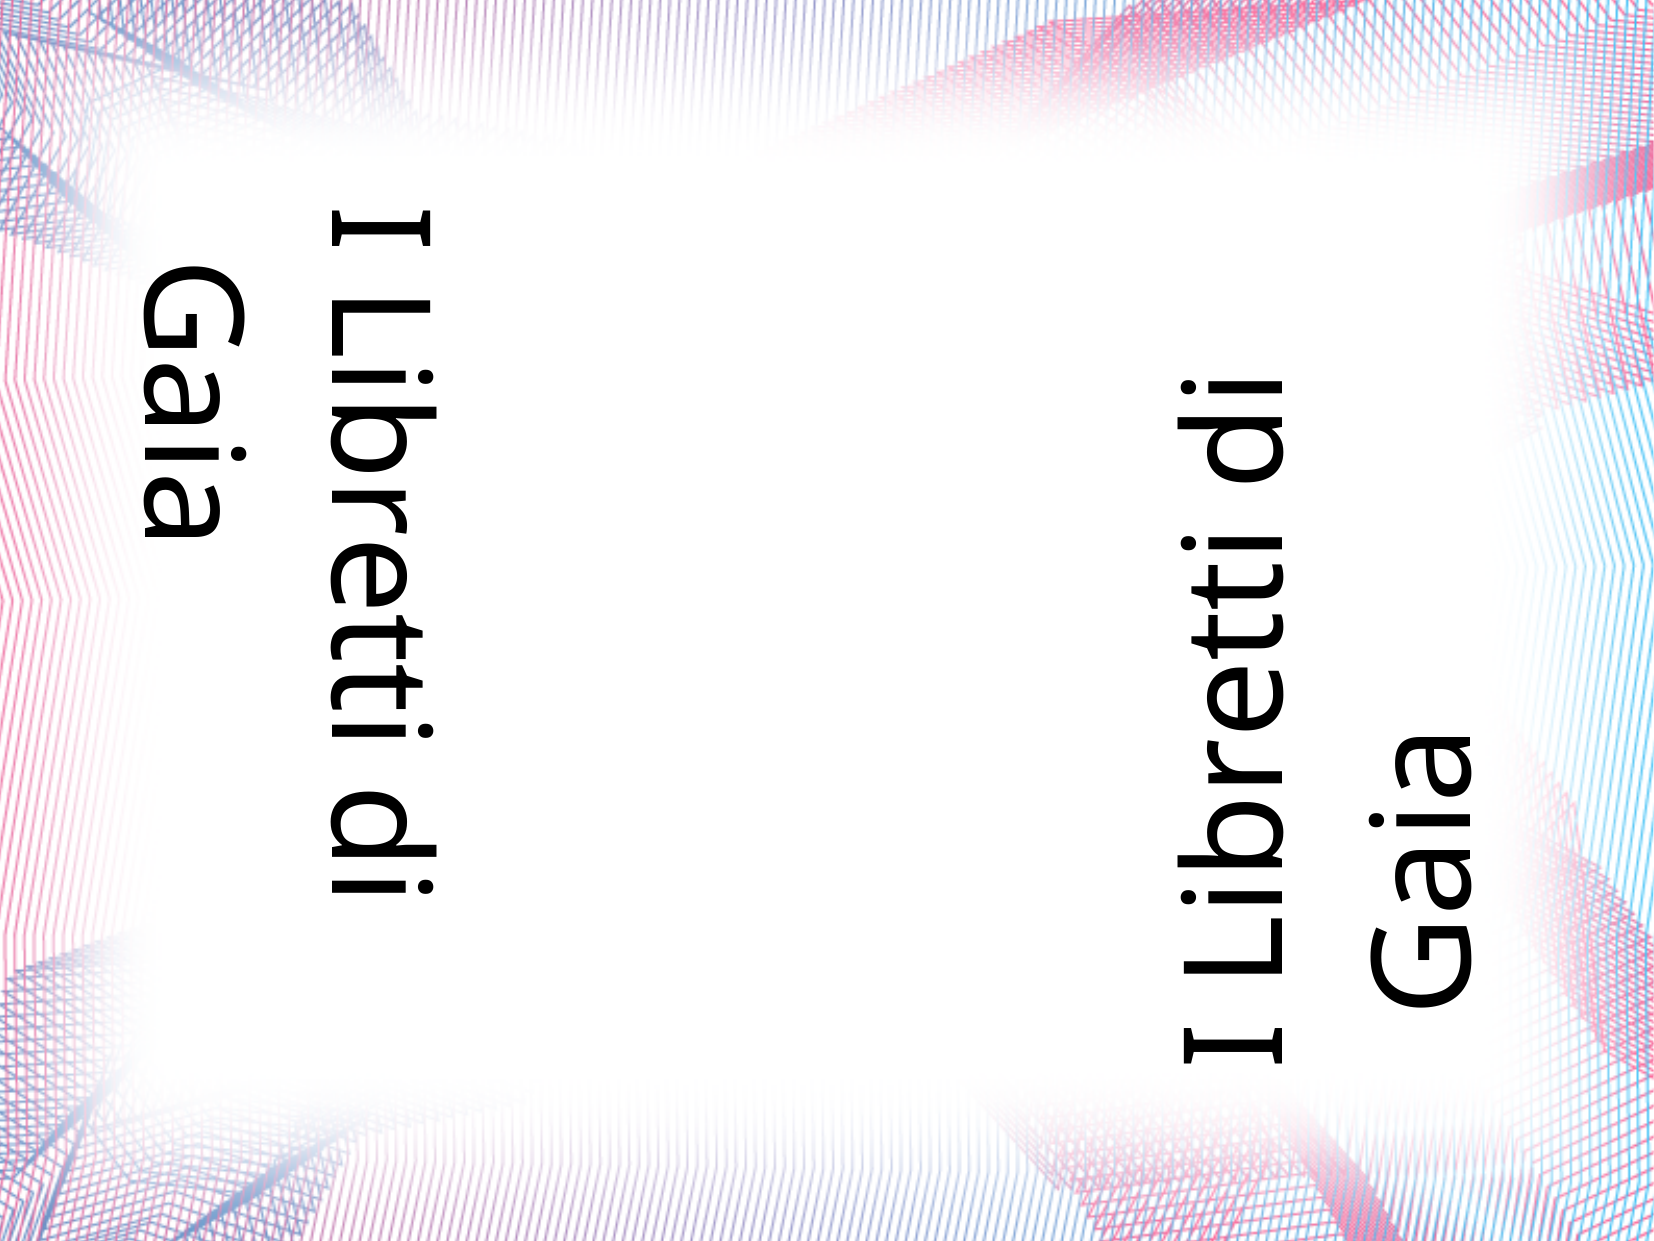

# I Libretti di Gaia
I Libretti di Gaia